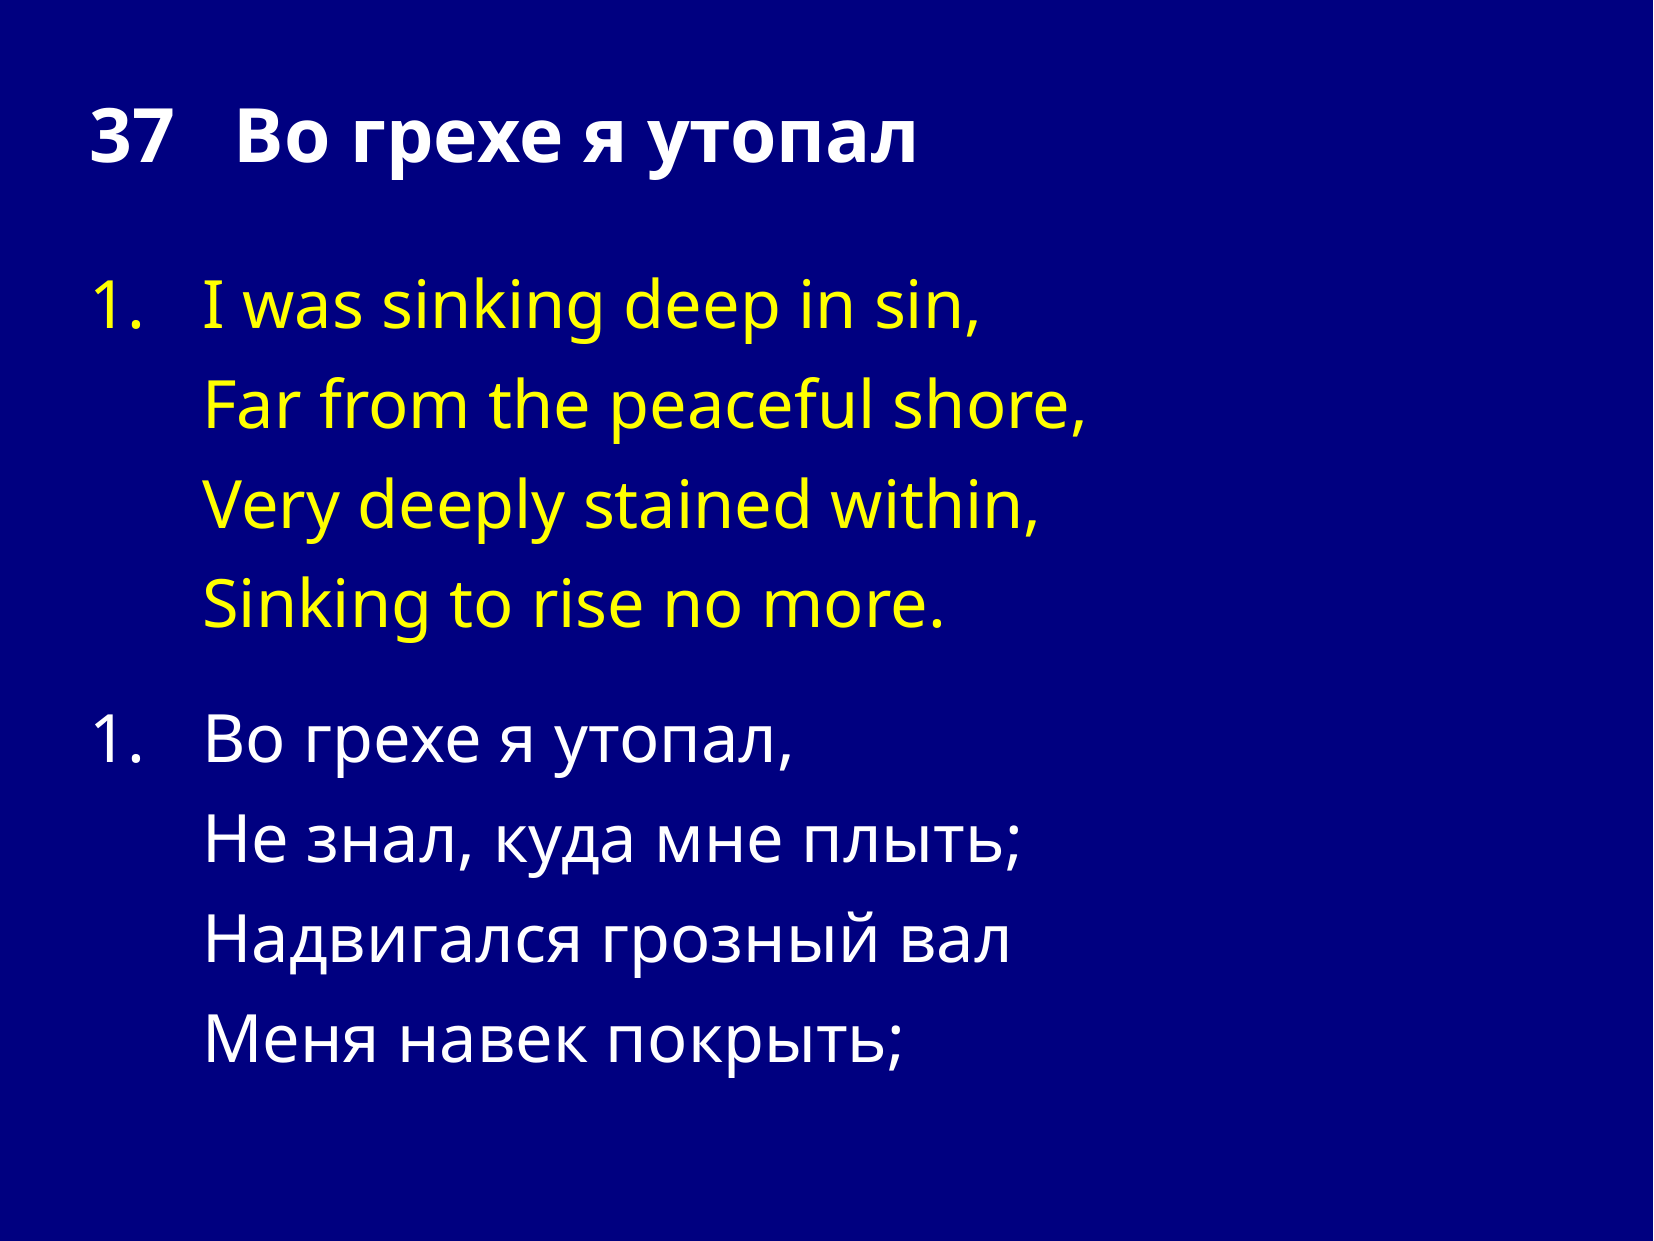

37 Во грехе я утопал
1.	I was sinking deep in sin,
	Far from the peaceful shore,
	Very deeply stained within,
	Sinking to rise no more.
1.	Во грехе я утопал,
	Не знал, куда мне плыть;
	Надвигался грозный вал
	Меня навек покрыть;